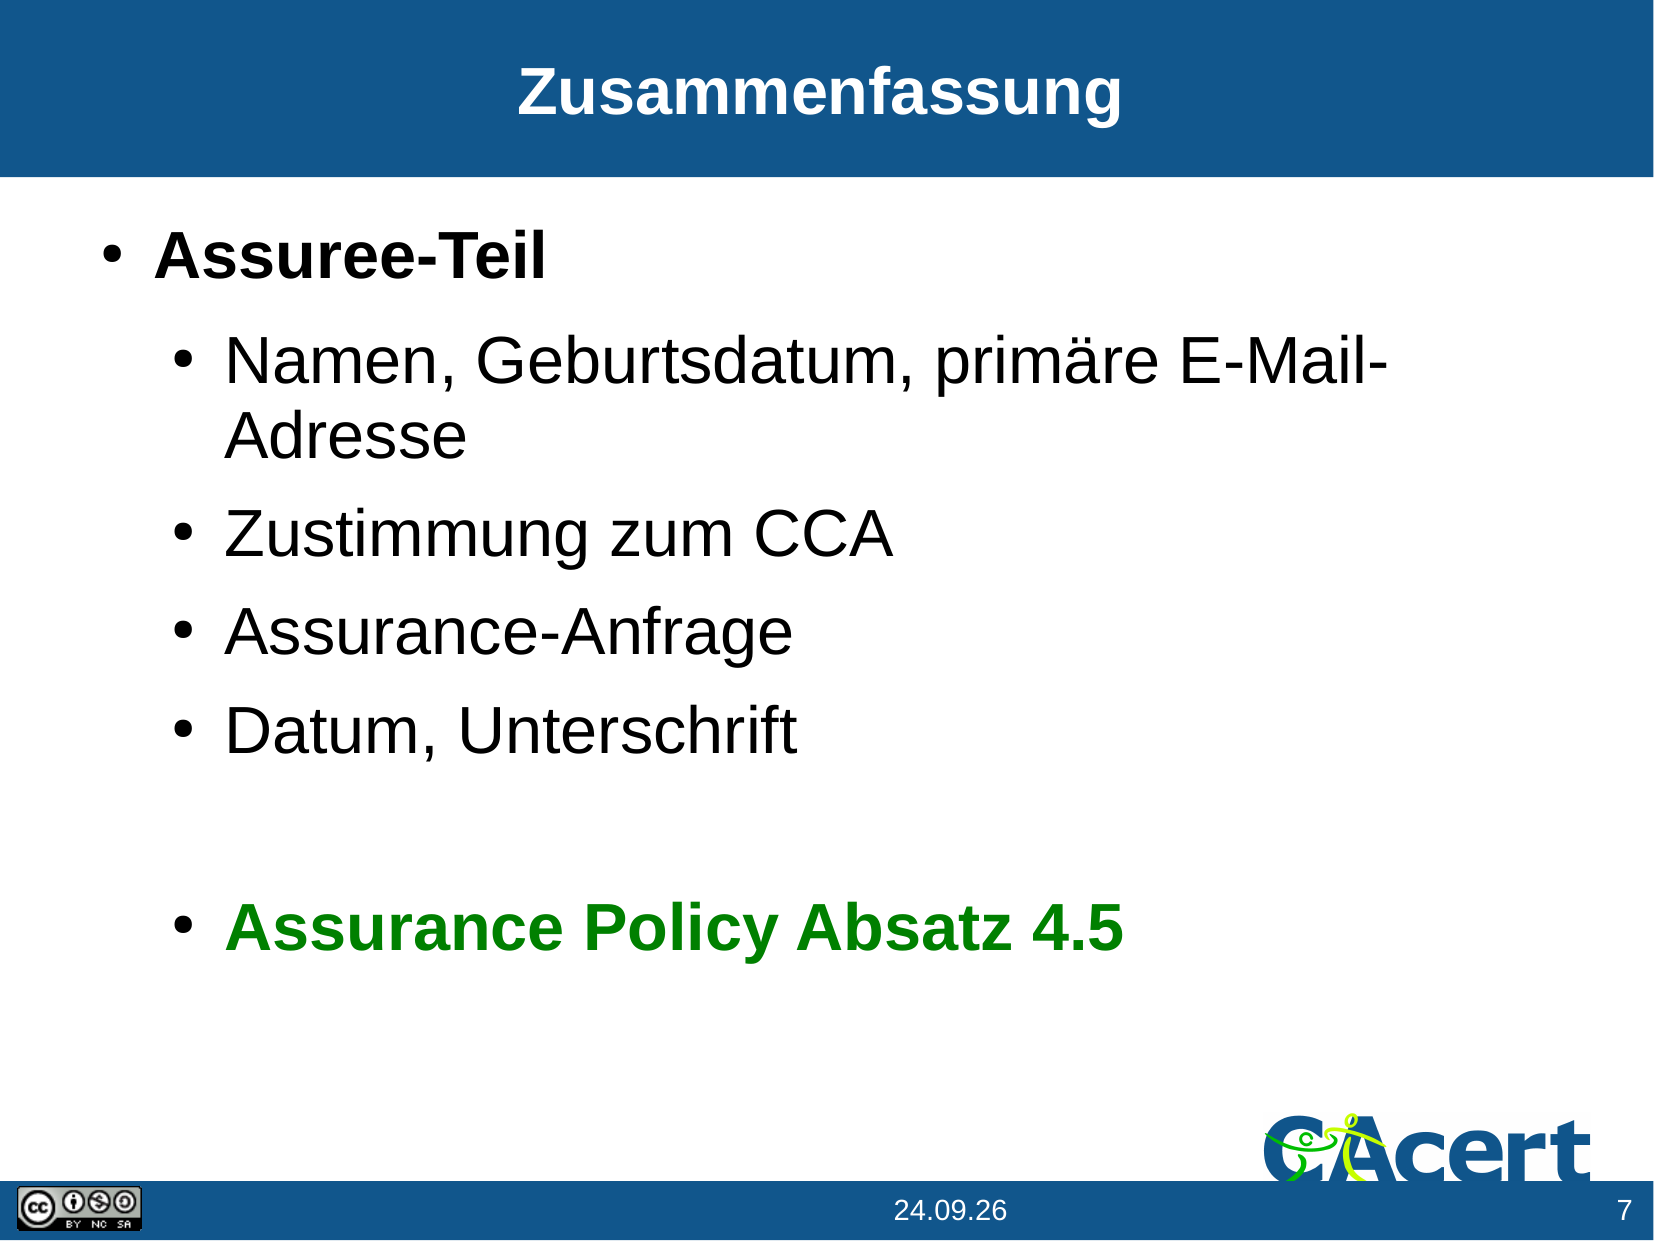

# Zusammenfassung
Assuree-Teil
Namen, Geburtsdatum, primäre E-Mail-Adresse
Zustimmung zum CCA
Assurance-Anfrage
Datum, Unterschrift
Assurance Policy Absatz 4.5